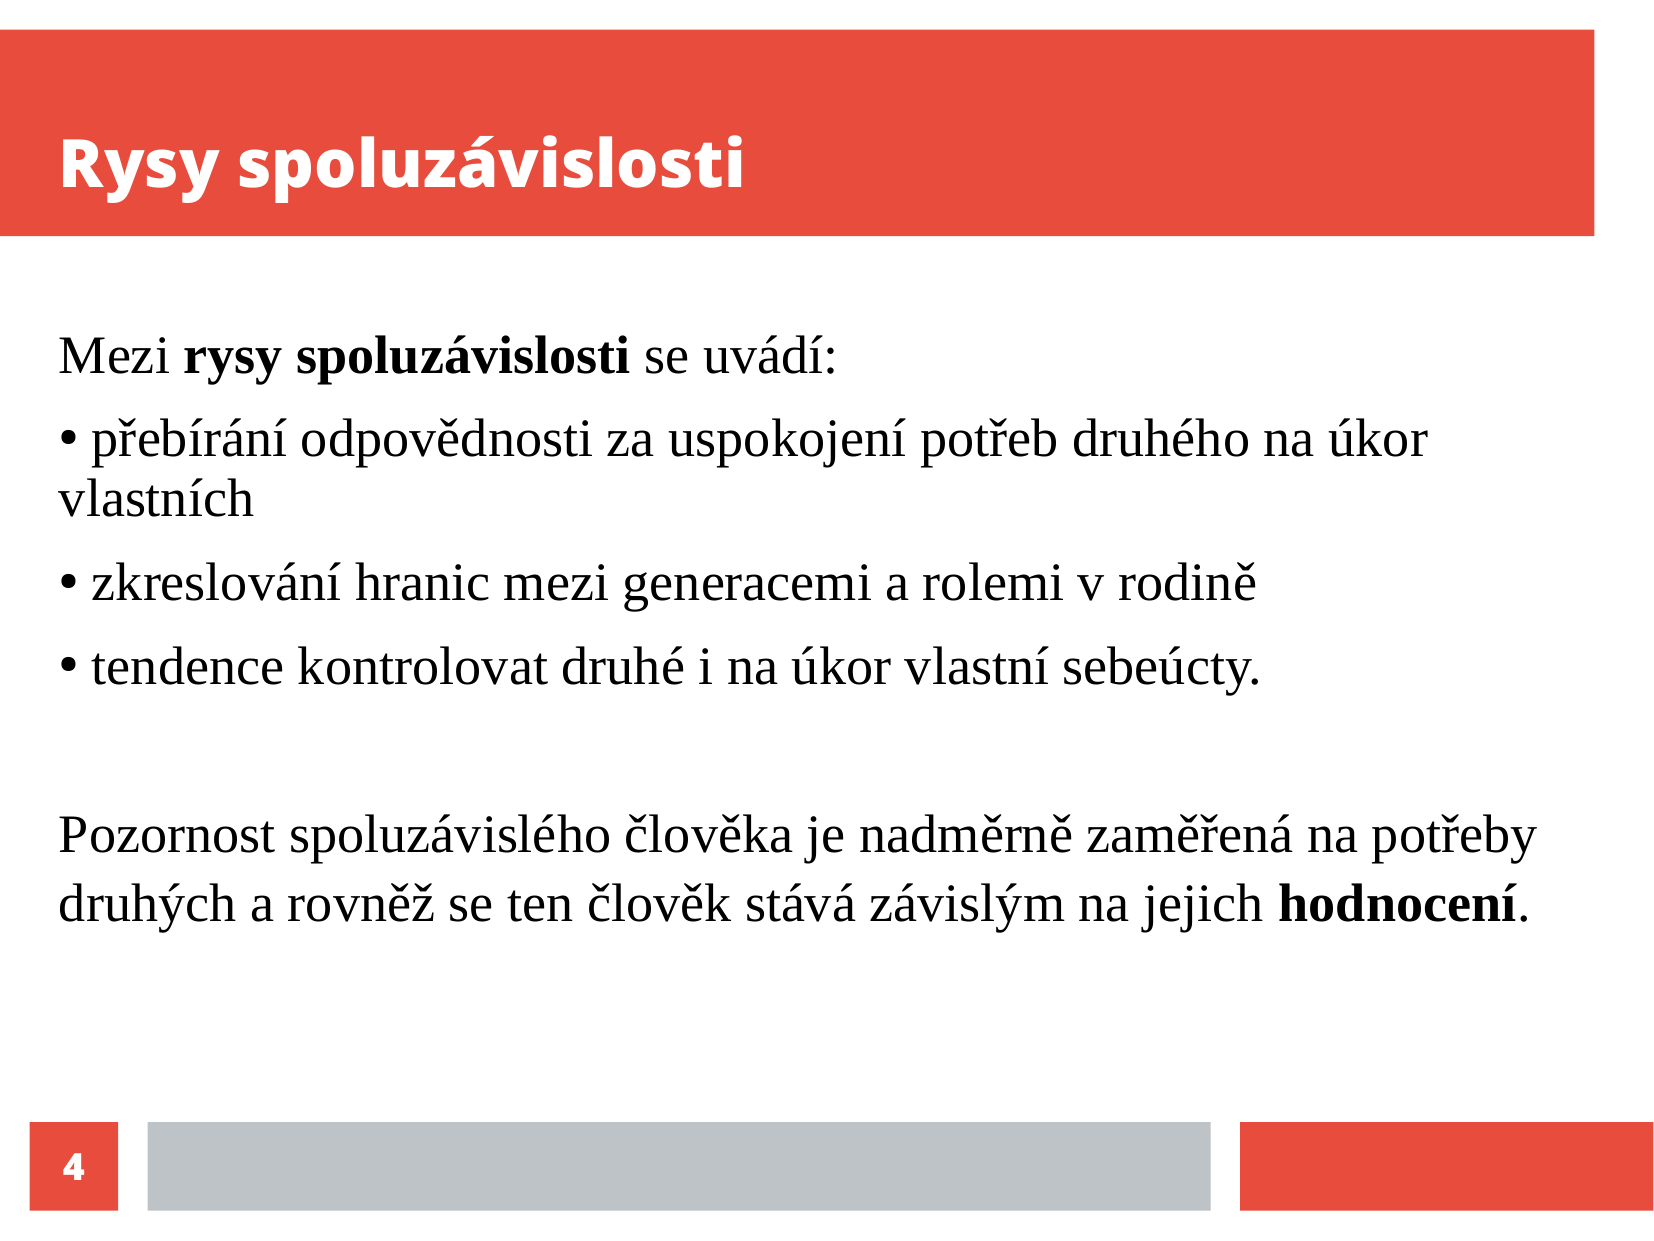

# Rysy spoluzávislosti
Mezi rysy spoluzávislosti se uvádí:
 přebírání odpovědnosti za uspokojení potřeb druhého na úkor vlastních
 zkreslování hranic mezi generacemi a rolemi v rodině
 tendence kontrolovat druhé i na úkor vlastní sebeúcty.
Pozornost spoluzávislého člověka je nadměrně zaměřená na potřeby druhých a rovněž se ten člověk stává závislým na jejich hodnocení.
4